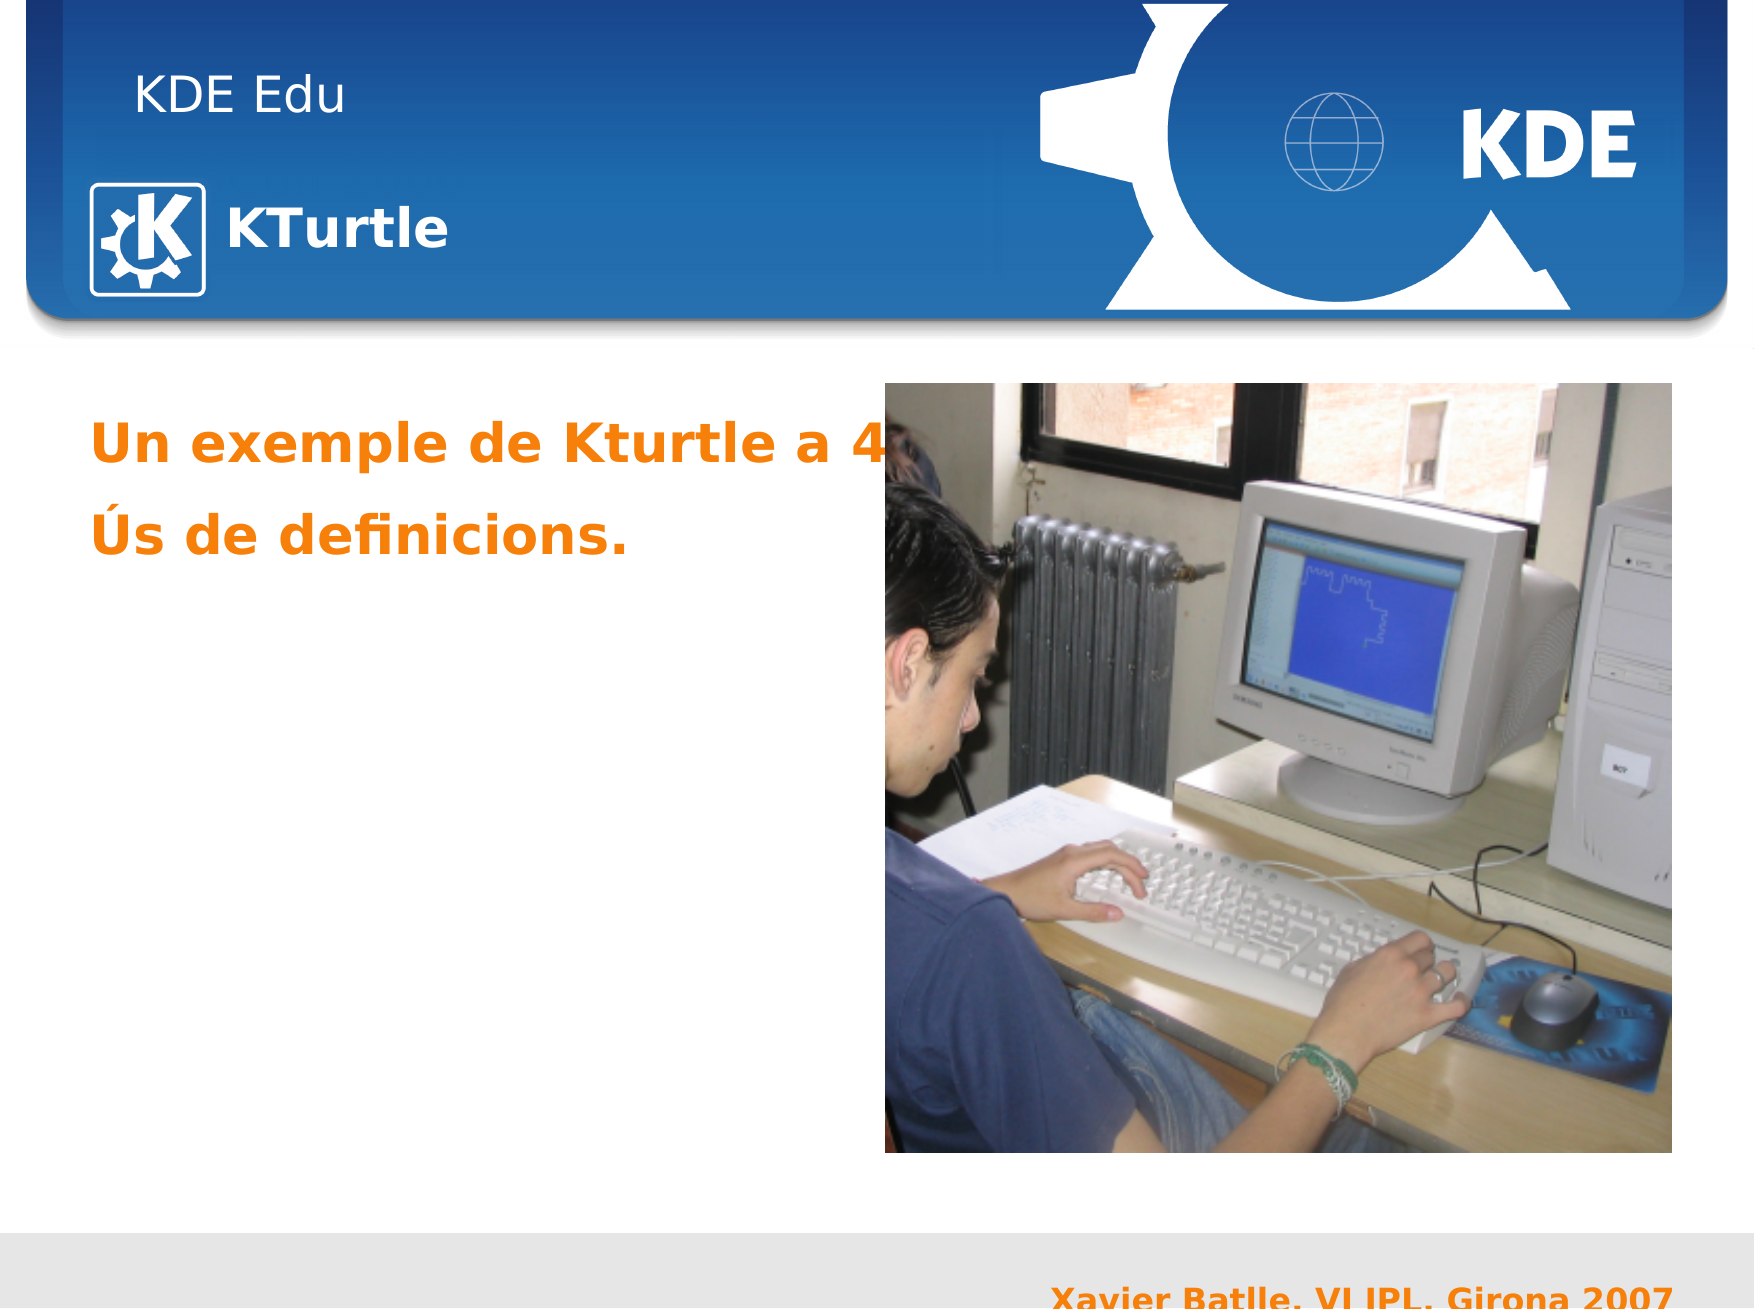

# KTurtle
Un exemple de Kturtle a 4t d'ESO.
Ús de definicions.